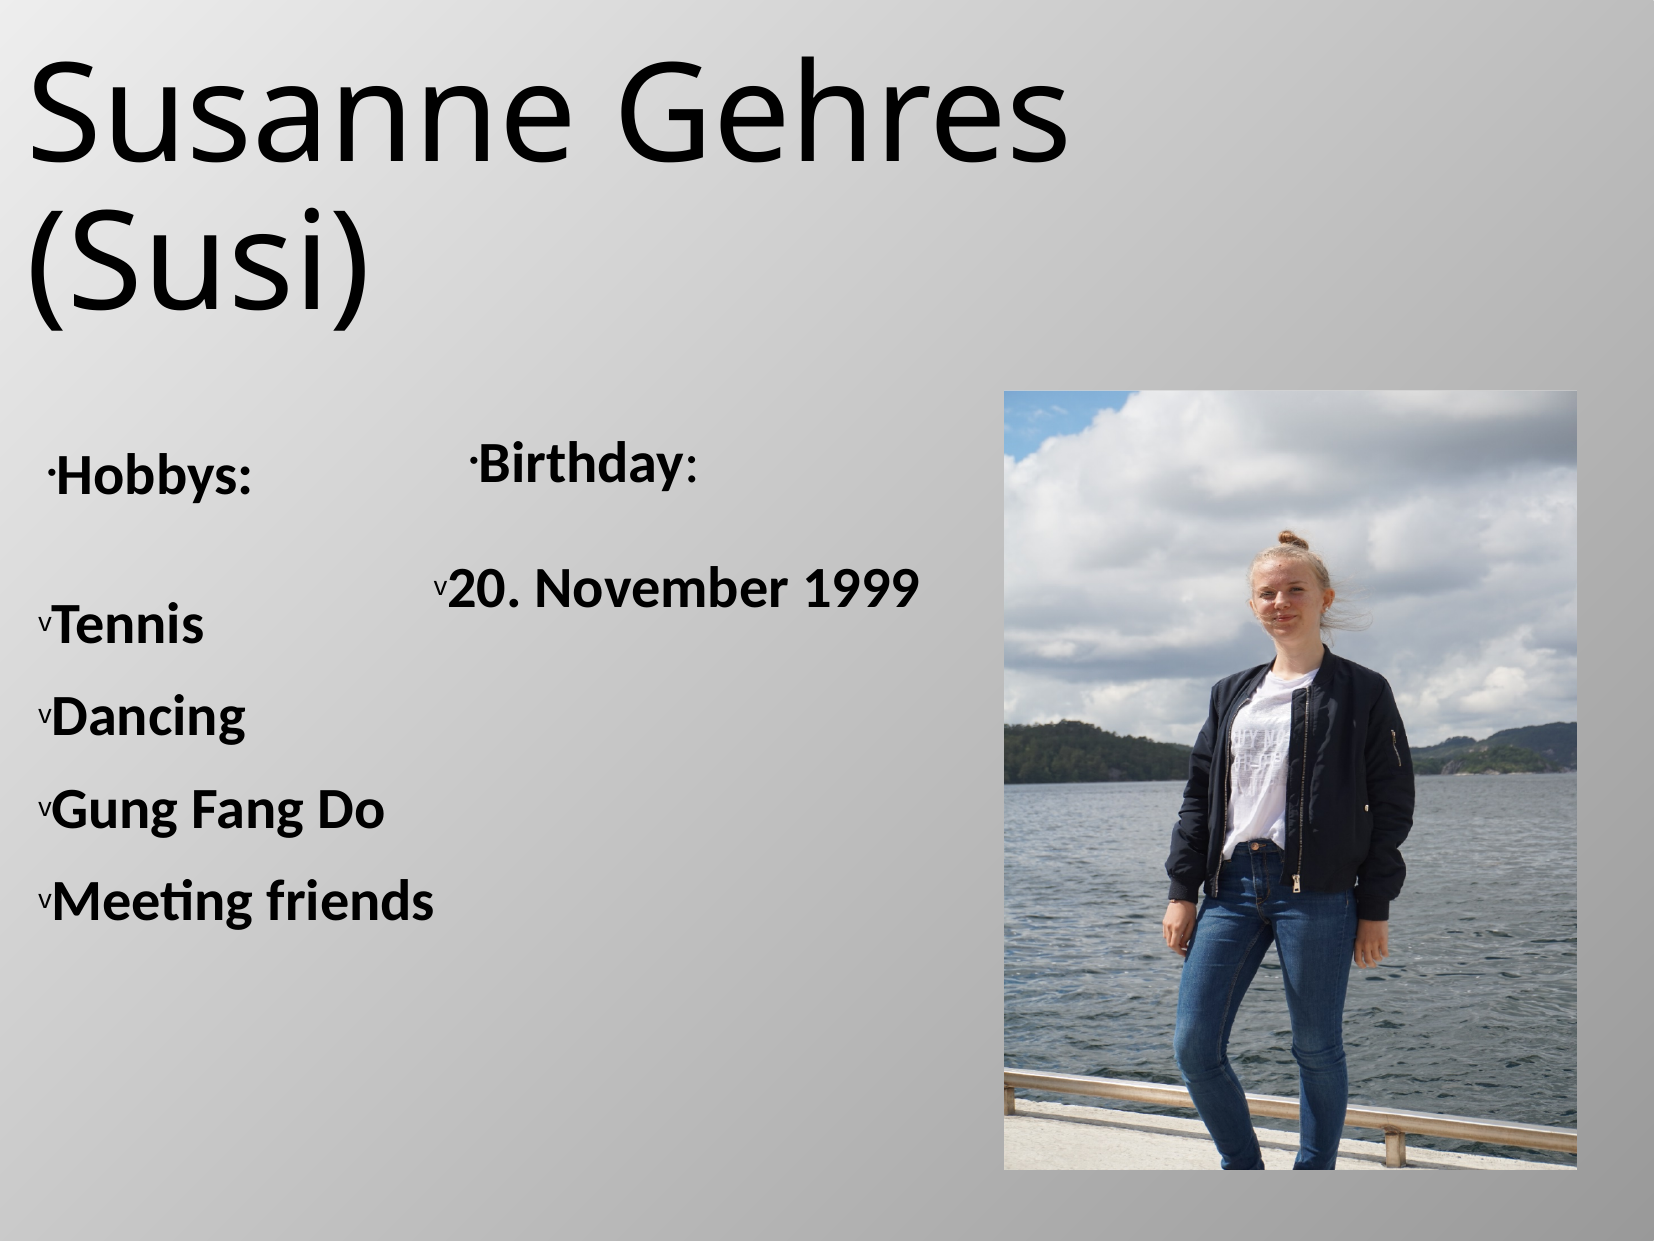

Susanne Gehres (Susi)
Birthday:
Hobbys:
20. November 1999
Tennis
Dancing
Gung Fang Do
Meeting friends
#